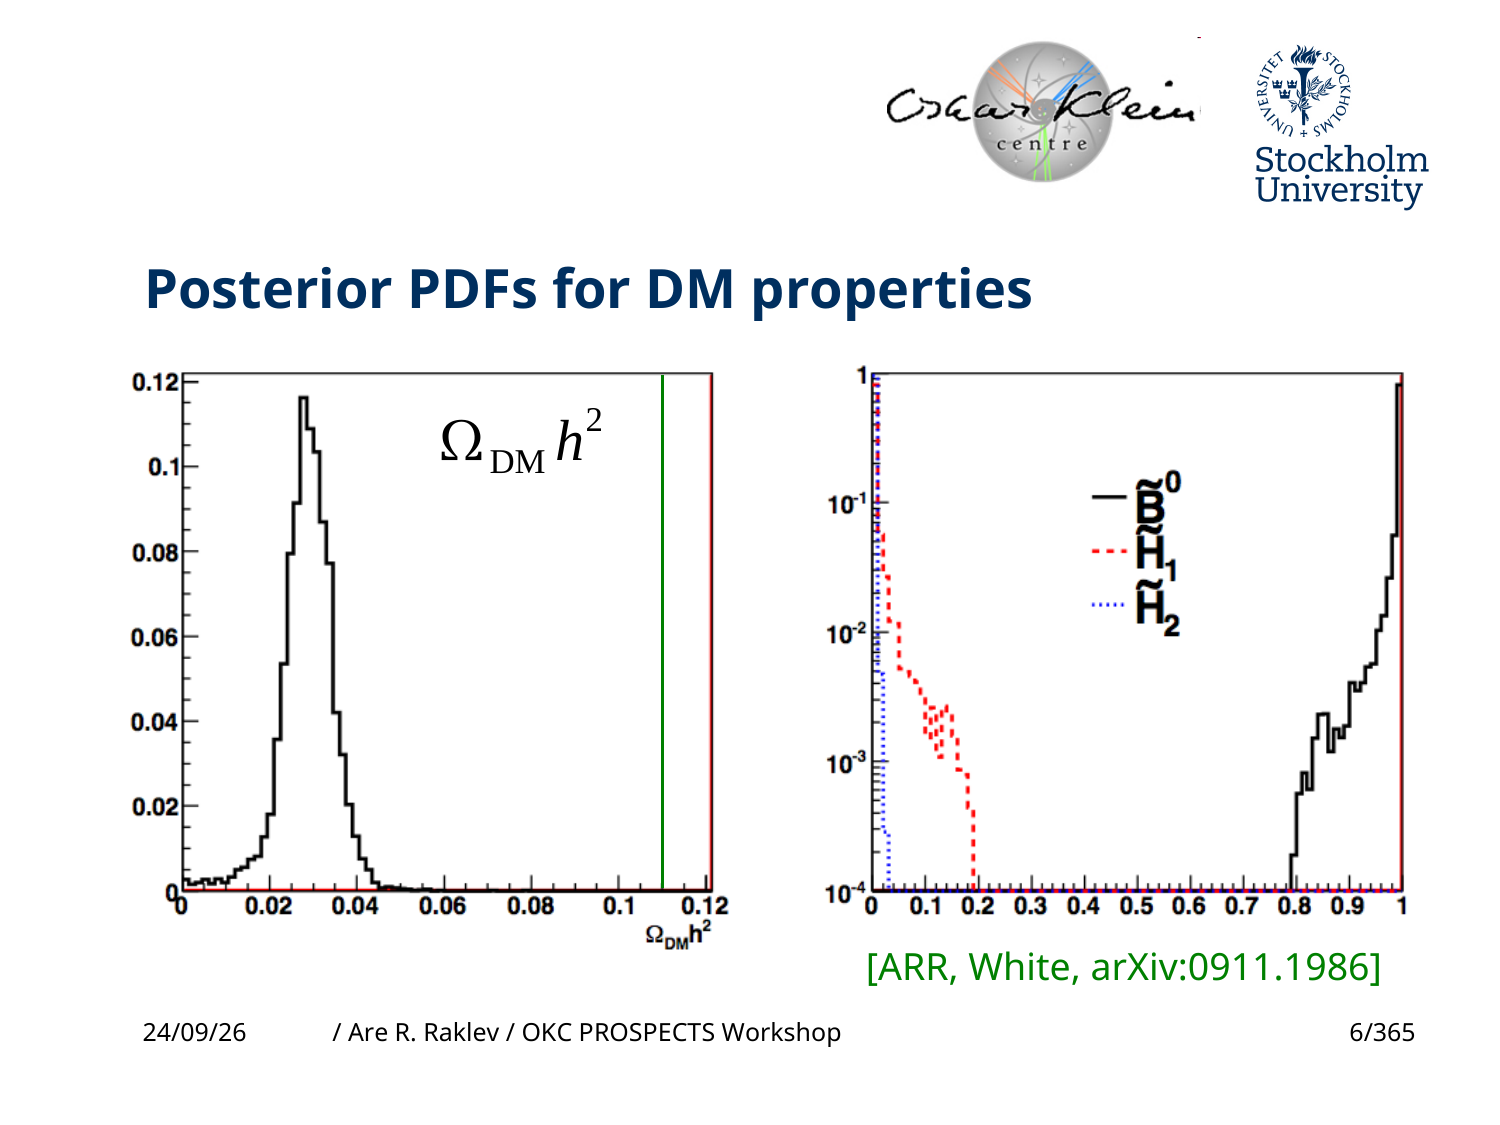

# Posterior PDFs for DM properties
[ARR, White, arXiv:0911.1986]
08/12/09
Are R. Raklev / OKC PROSPECTS Workshop
6